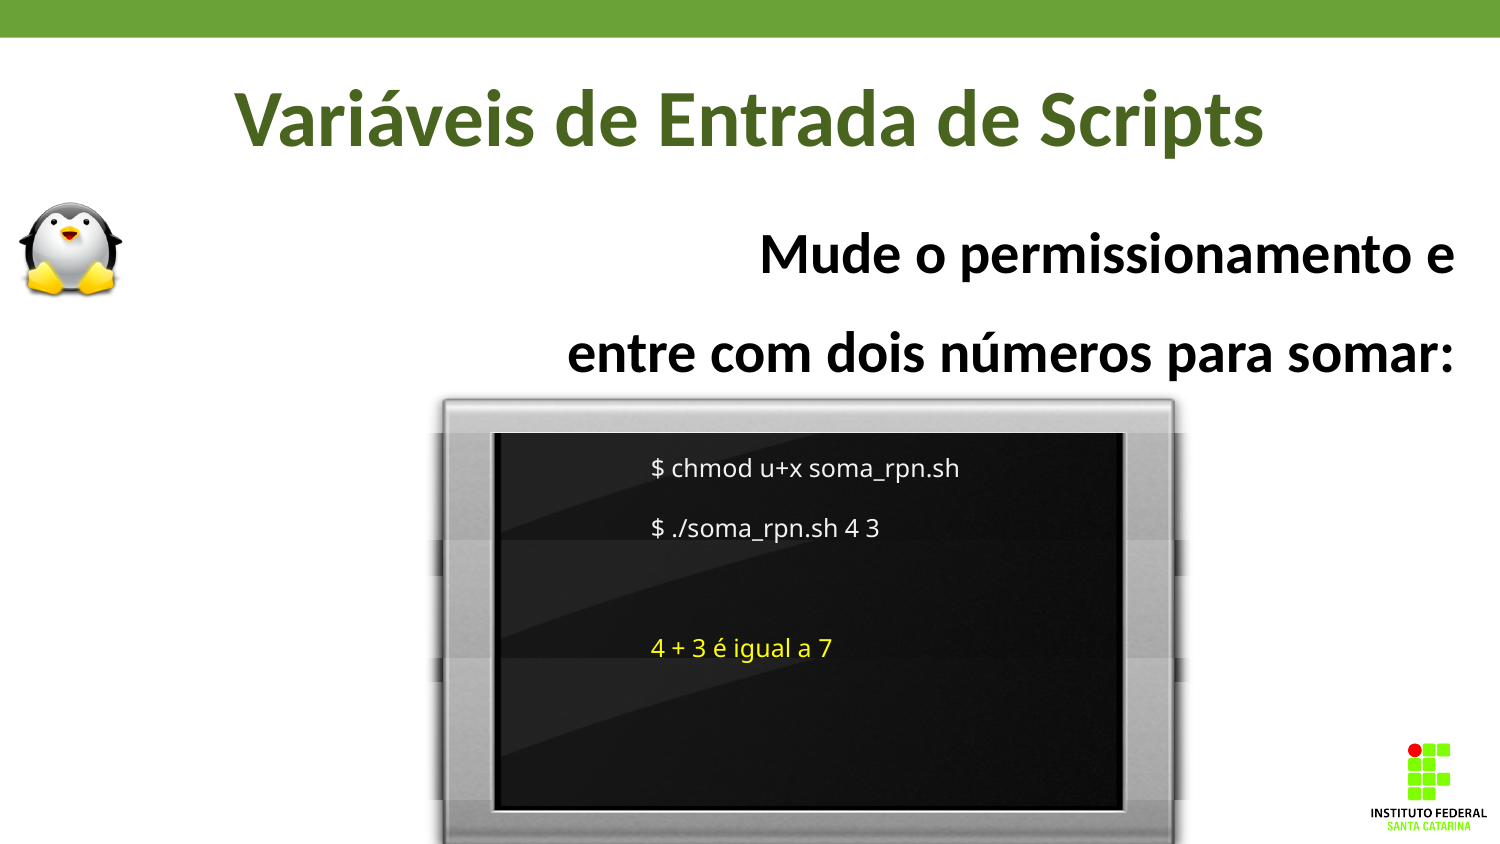

# Variáveis de Entrada de Scripts
Mude o permissionamento e
entre com dois números para somar:
$ chmod u+x soma_rpn.sh
$ ./soma_rpn.sh 4 3
4 + 3 é igual a 7